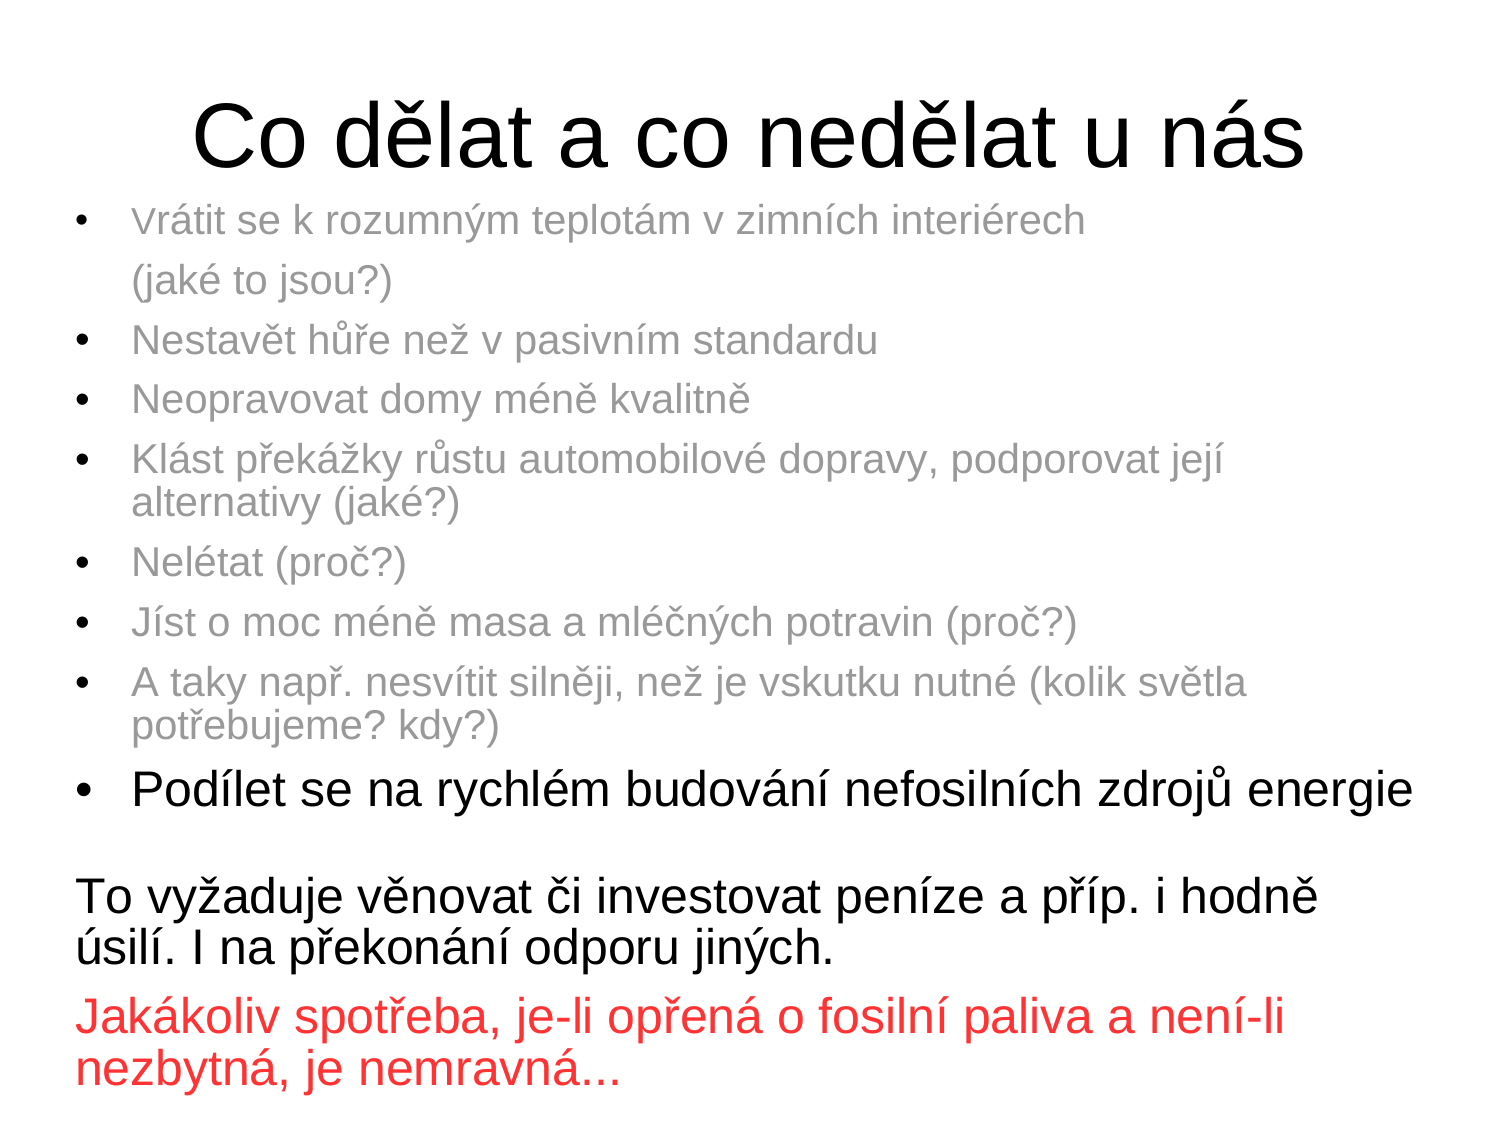

# Co dělat a co nedělat u nás
Vrátit se k rozumným teplotám v zimních interiérech
(jaké to jsou?)
Nestavět hůře než v pasivním standardu
Neopravovat domy méně kvalitně
Klást překážky růstu automobilové dopravy, podporovat její alternativy (jaké?)
Nelétat (proč?)
Jíst o moc méně masa a mléčných potravin (proč?)
A taky např. nesvítit silněji, než je vskutku nutné (kolik světla potřebujeme? kdy?)
Podílet se na rychlém budování nefosilních zdrojů energie
To vyžaduje věnovat či investovat peníze a příp. i hodně úsilí. I na překonání odporu jiných.
Jakákoliv spotřeba, je-li opřená o fosilní paliva a není-li nezbytná, je nemravná...